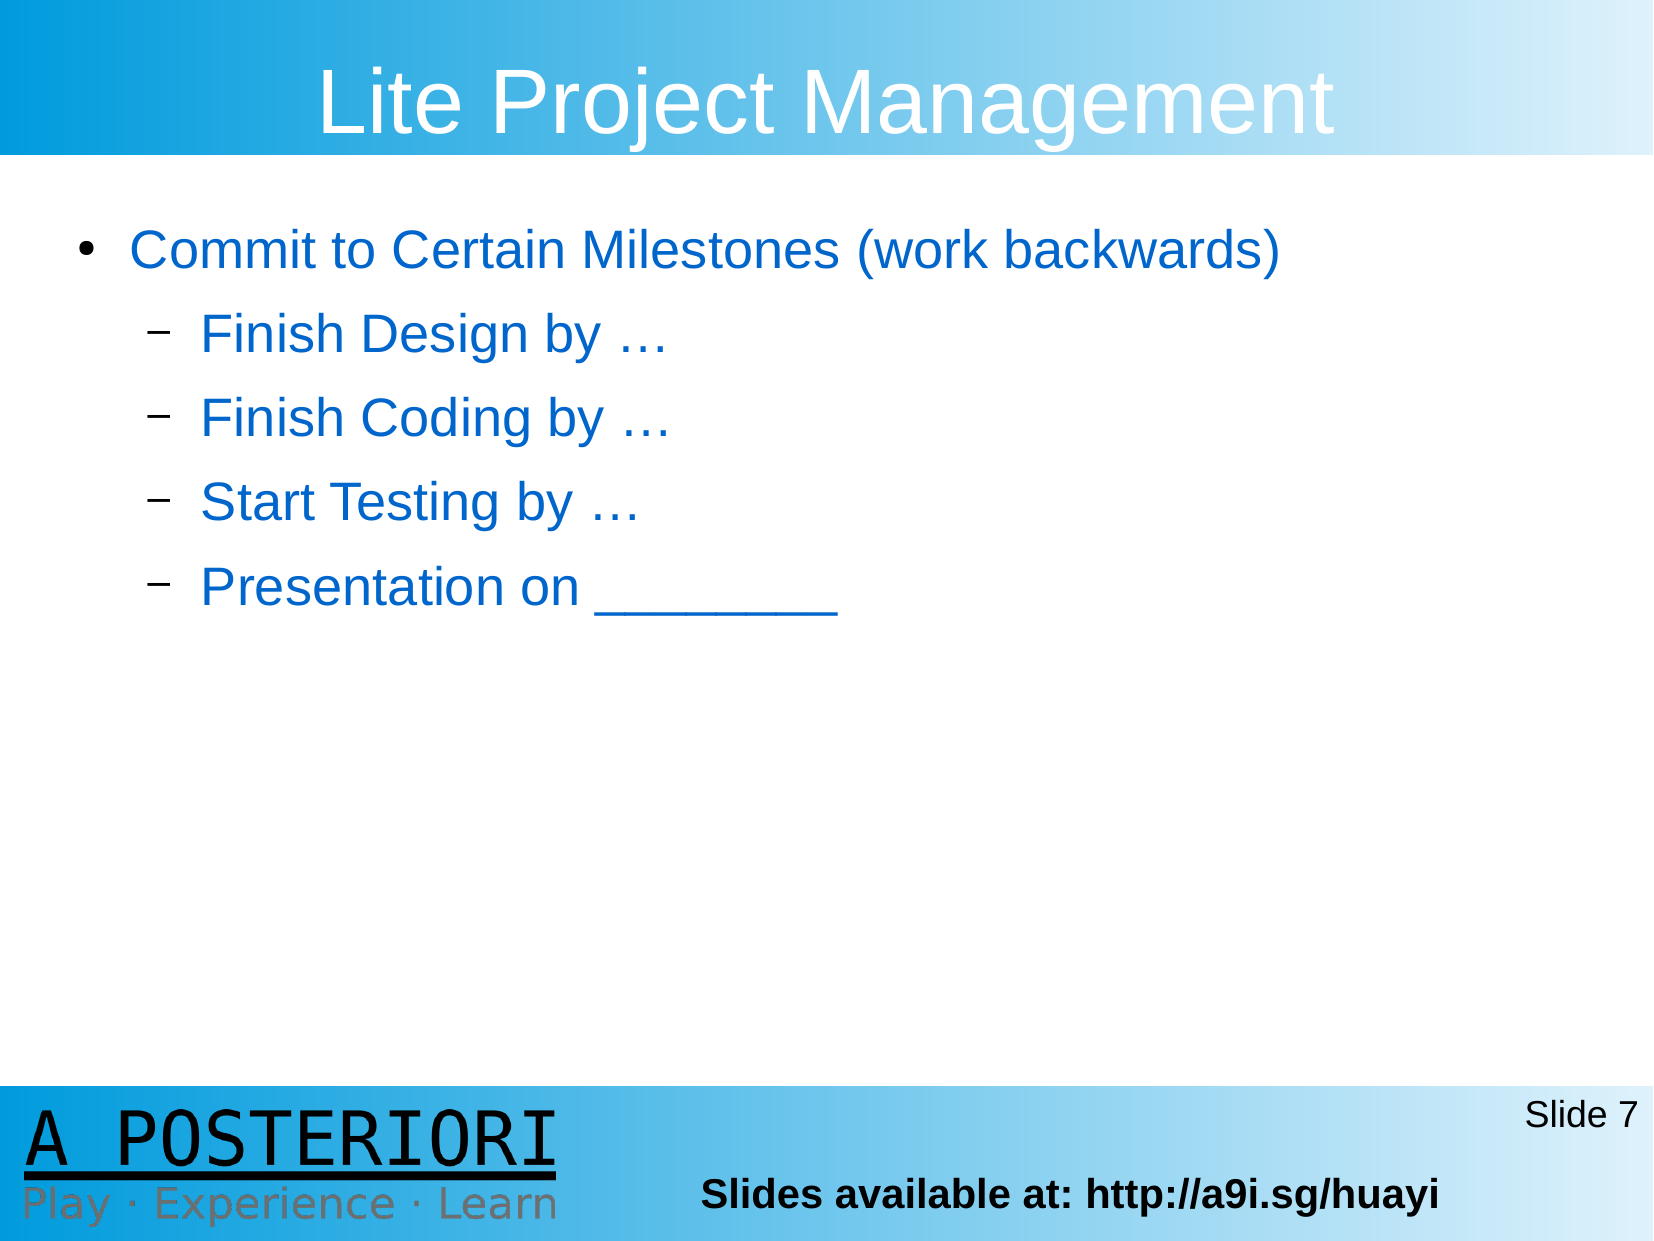

# Lite Project Management
Commit to Certain Milestones (work backwards)
Finish Design by …
Finish Coding by …
Start Testing by …
Presentation on ________